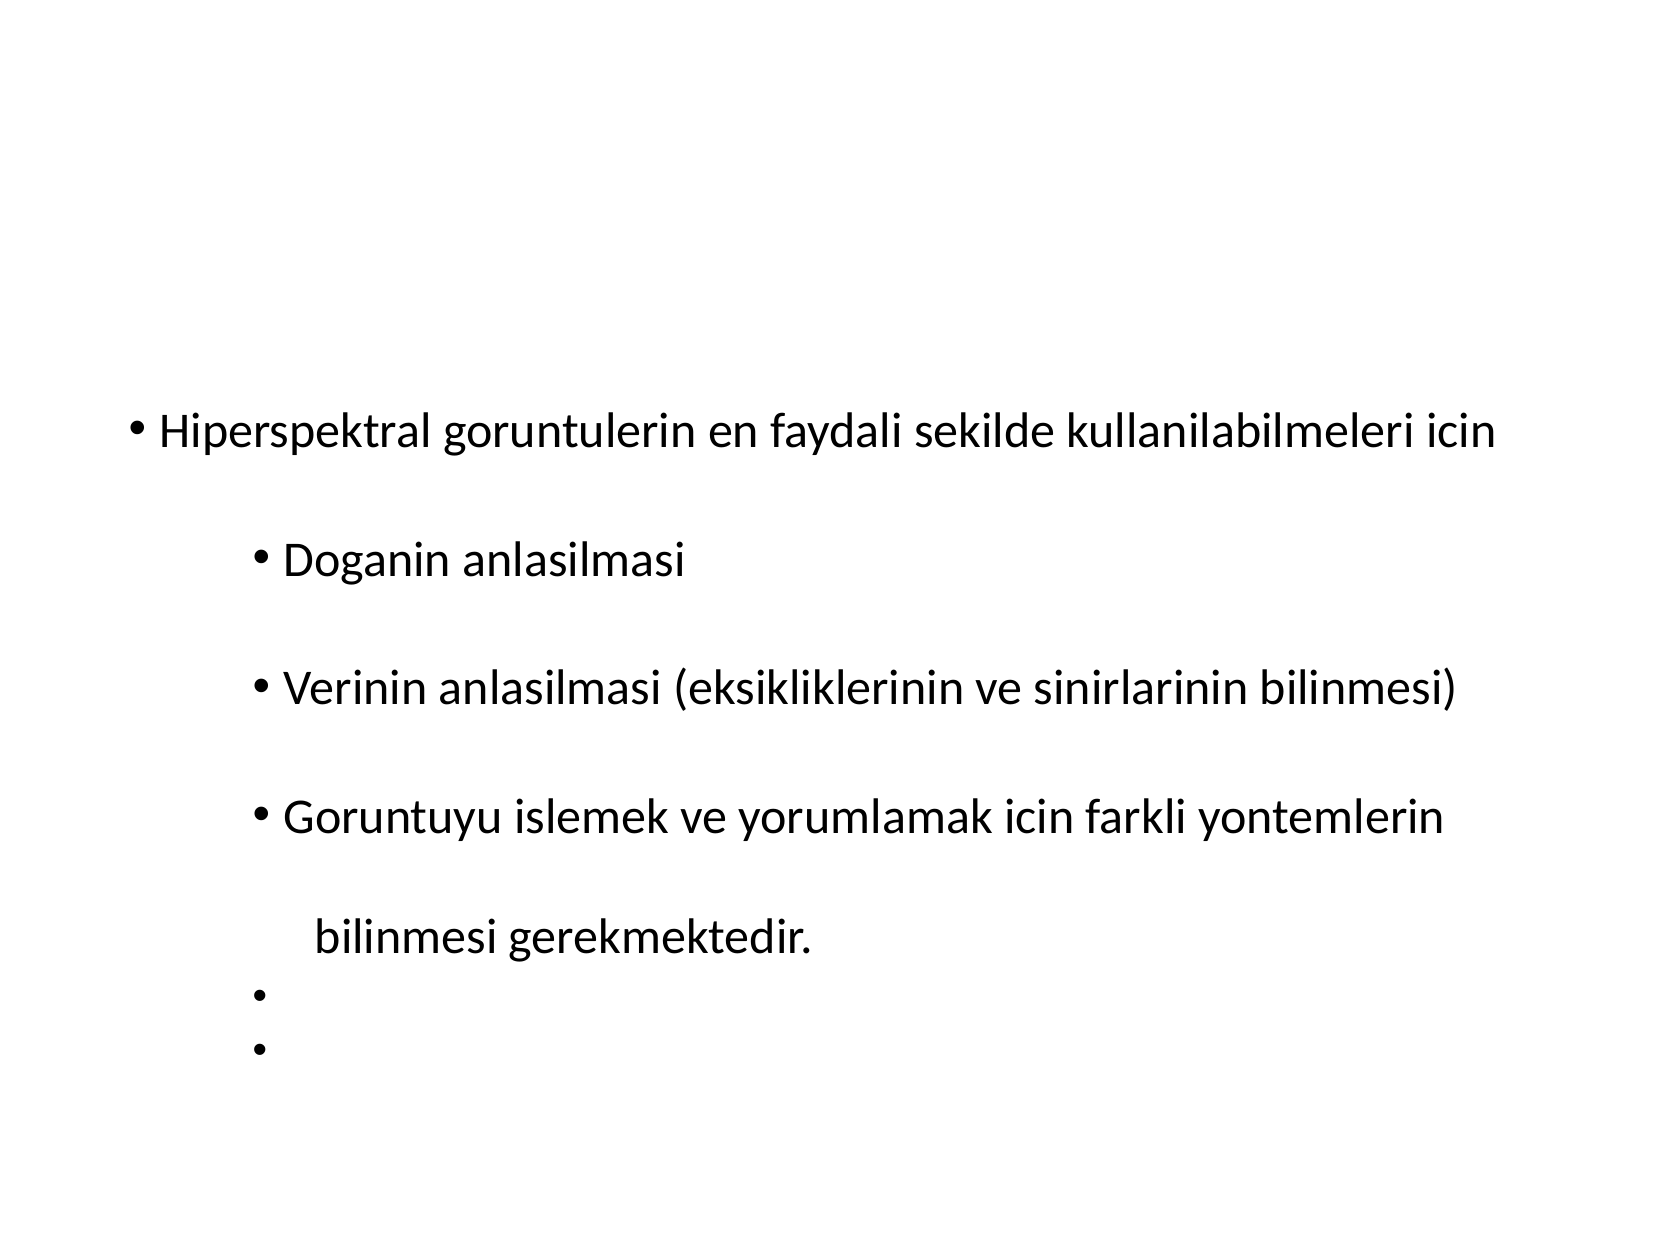

#
Hiperspektral goruntulerin en faydali sekilde kullanilabilmeleri icin
Doganin anlasilmasi
Verinin anlasilmasi (eksikliklerinin ve sinirlarinin bilinmesi)
Goruntuyu islemek ve yorumlamak icin farkli yontemlerin bilinmesi gerekmektedir.